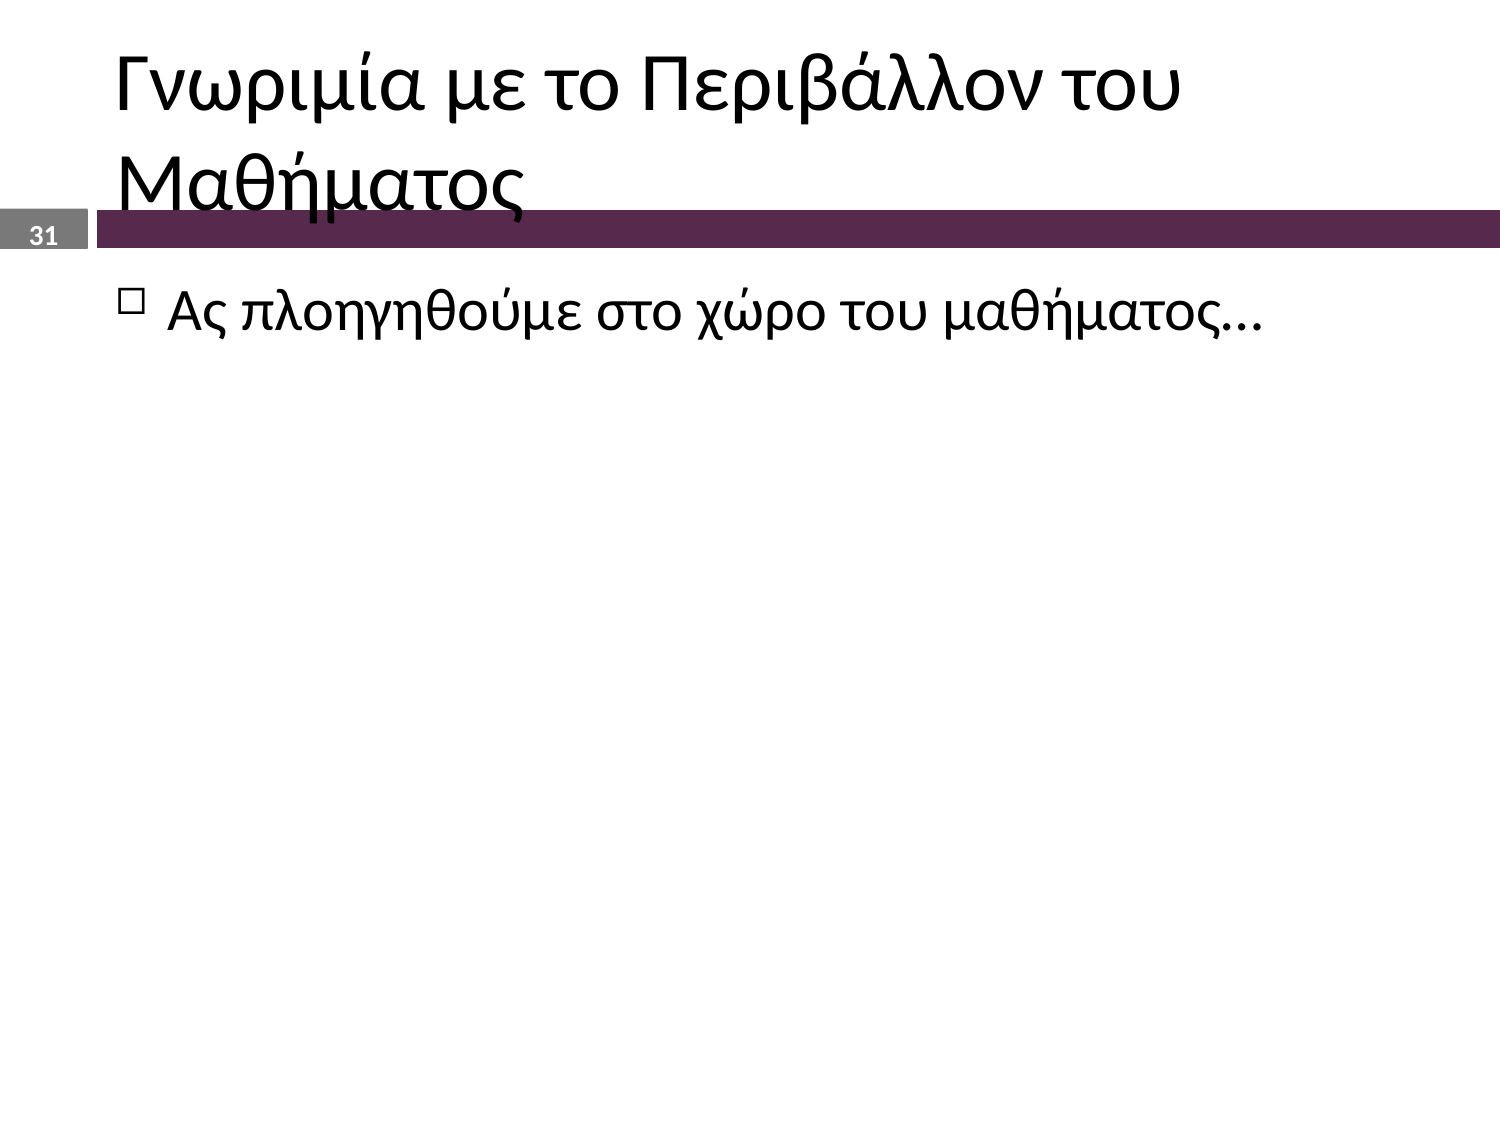

# Γνωριμία με το Περιβάλλον του Μαθήματος
Ας πλοηγηθούμε στο χώρο του μαθήματος…